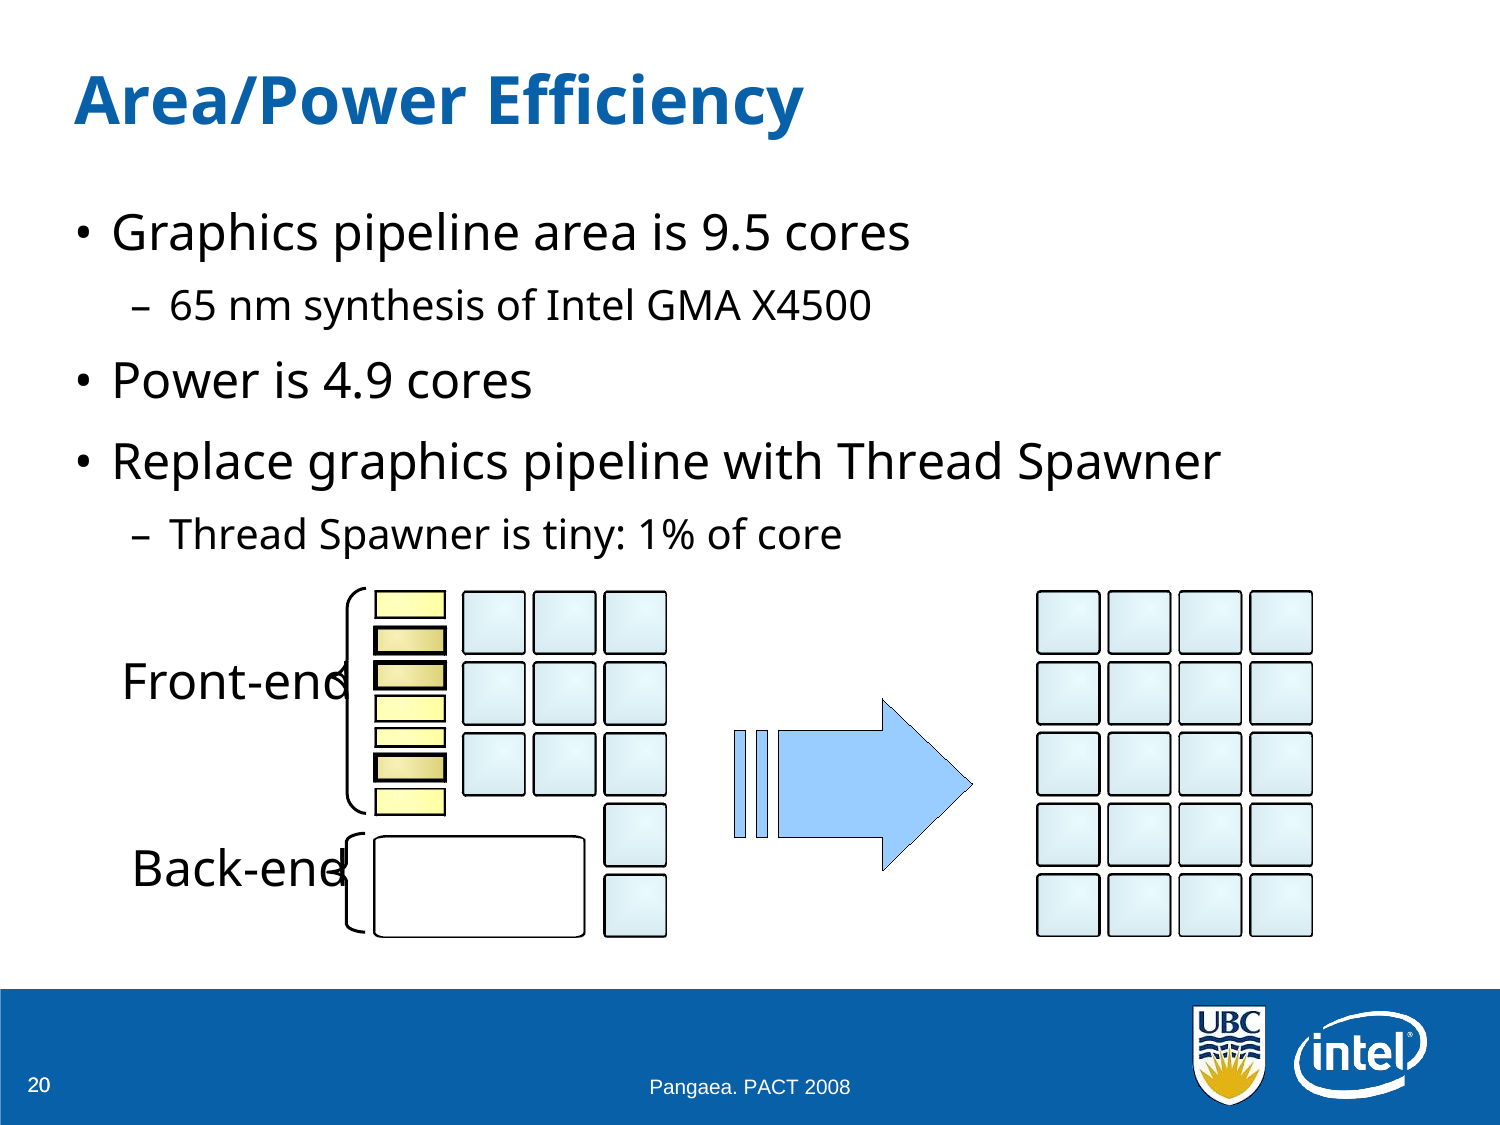

# Area/Power Efficiency
Graphics pipeline area is 9.5 cores
65 nm synthesis of Intel GMA X4500
Power is 4.9 cores
Replace graphics pipeline with Thread Spawner
Thread Spawner is tiny: 1% of core
Front-end
Back-end